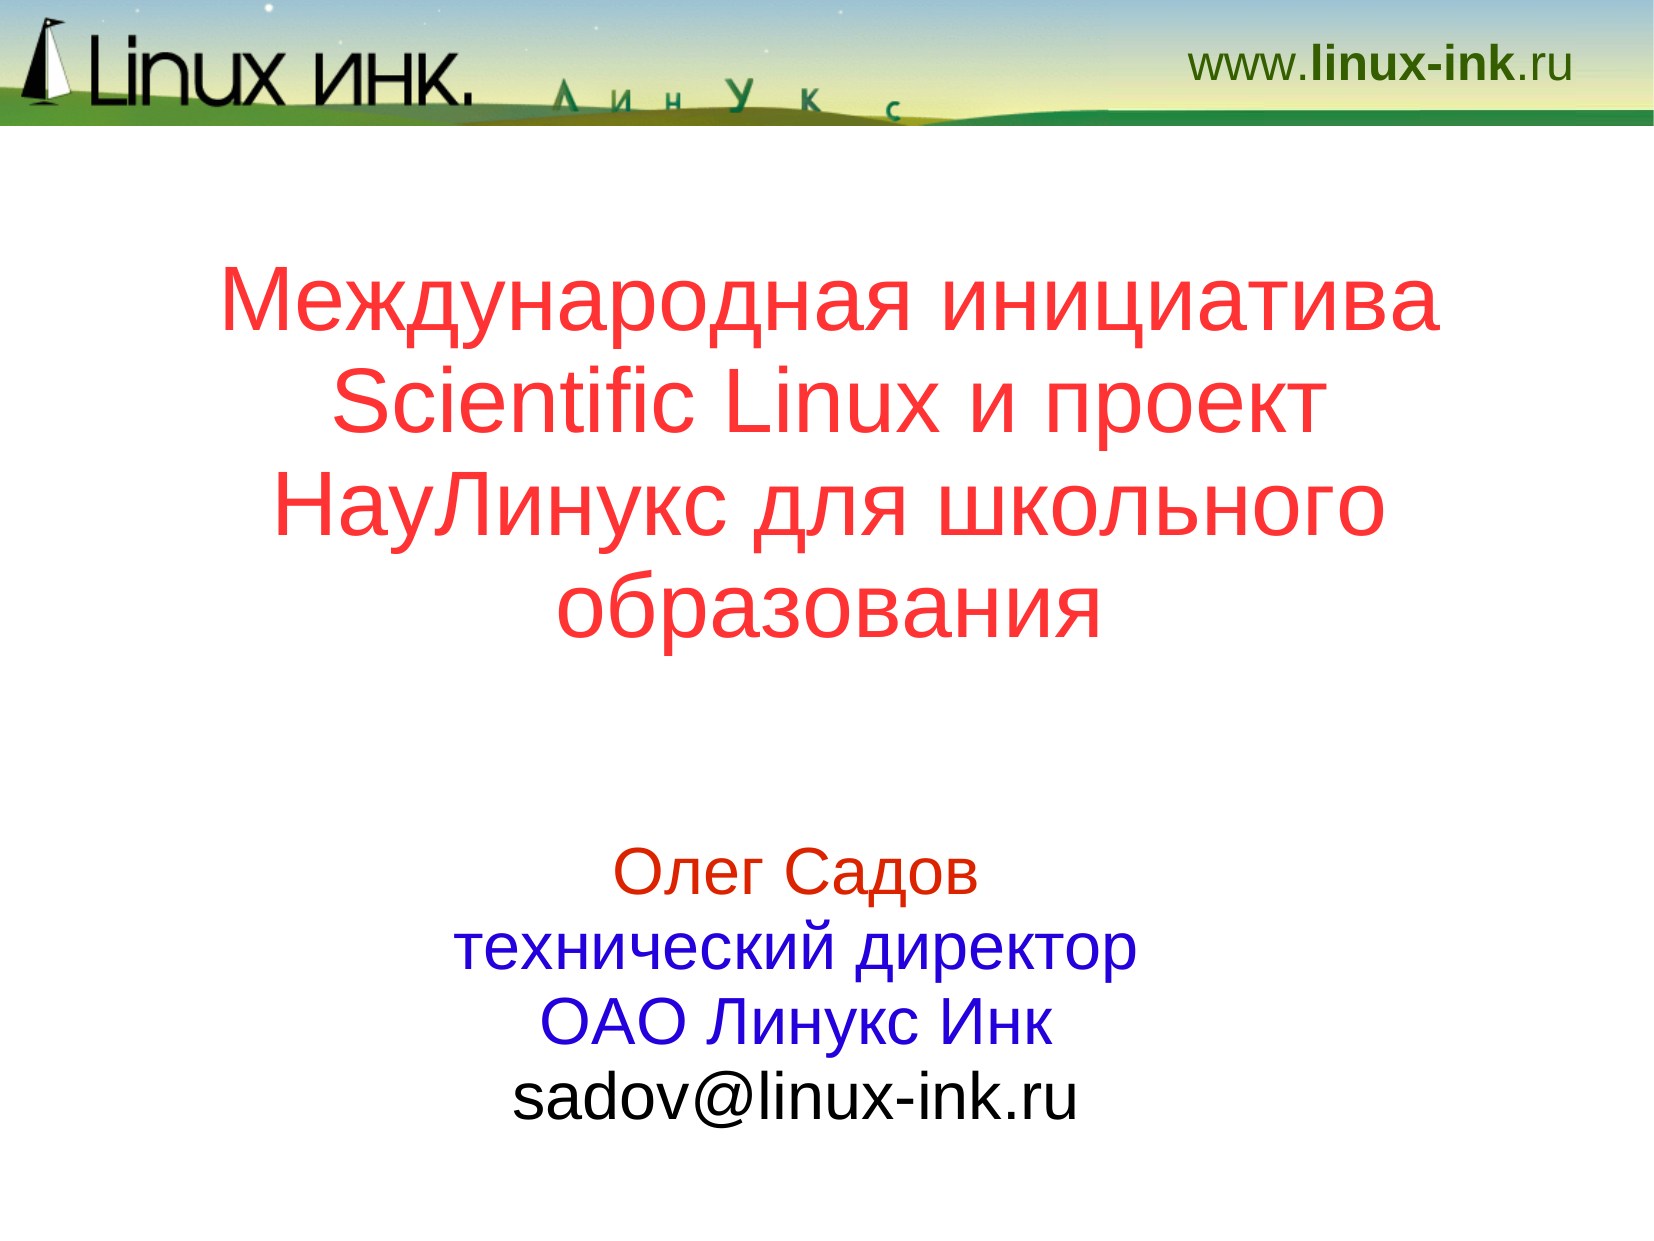

# Международная инициатива Scientific Linux и проект НауЛинукс для школьного образования
Олег Садов
технический директор
ОАО Линукс Инк
sadov@linux-ink.ru